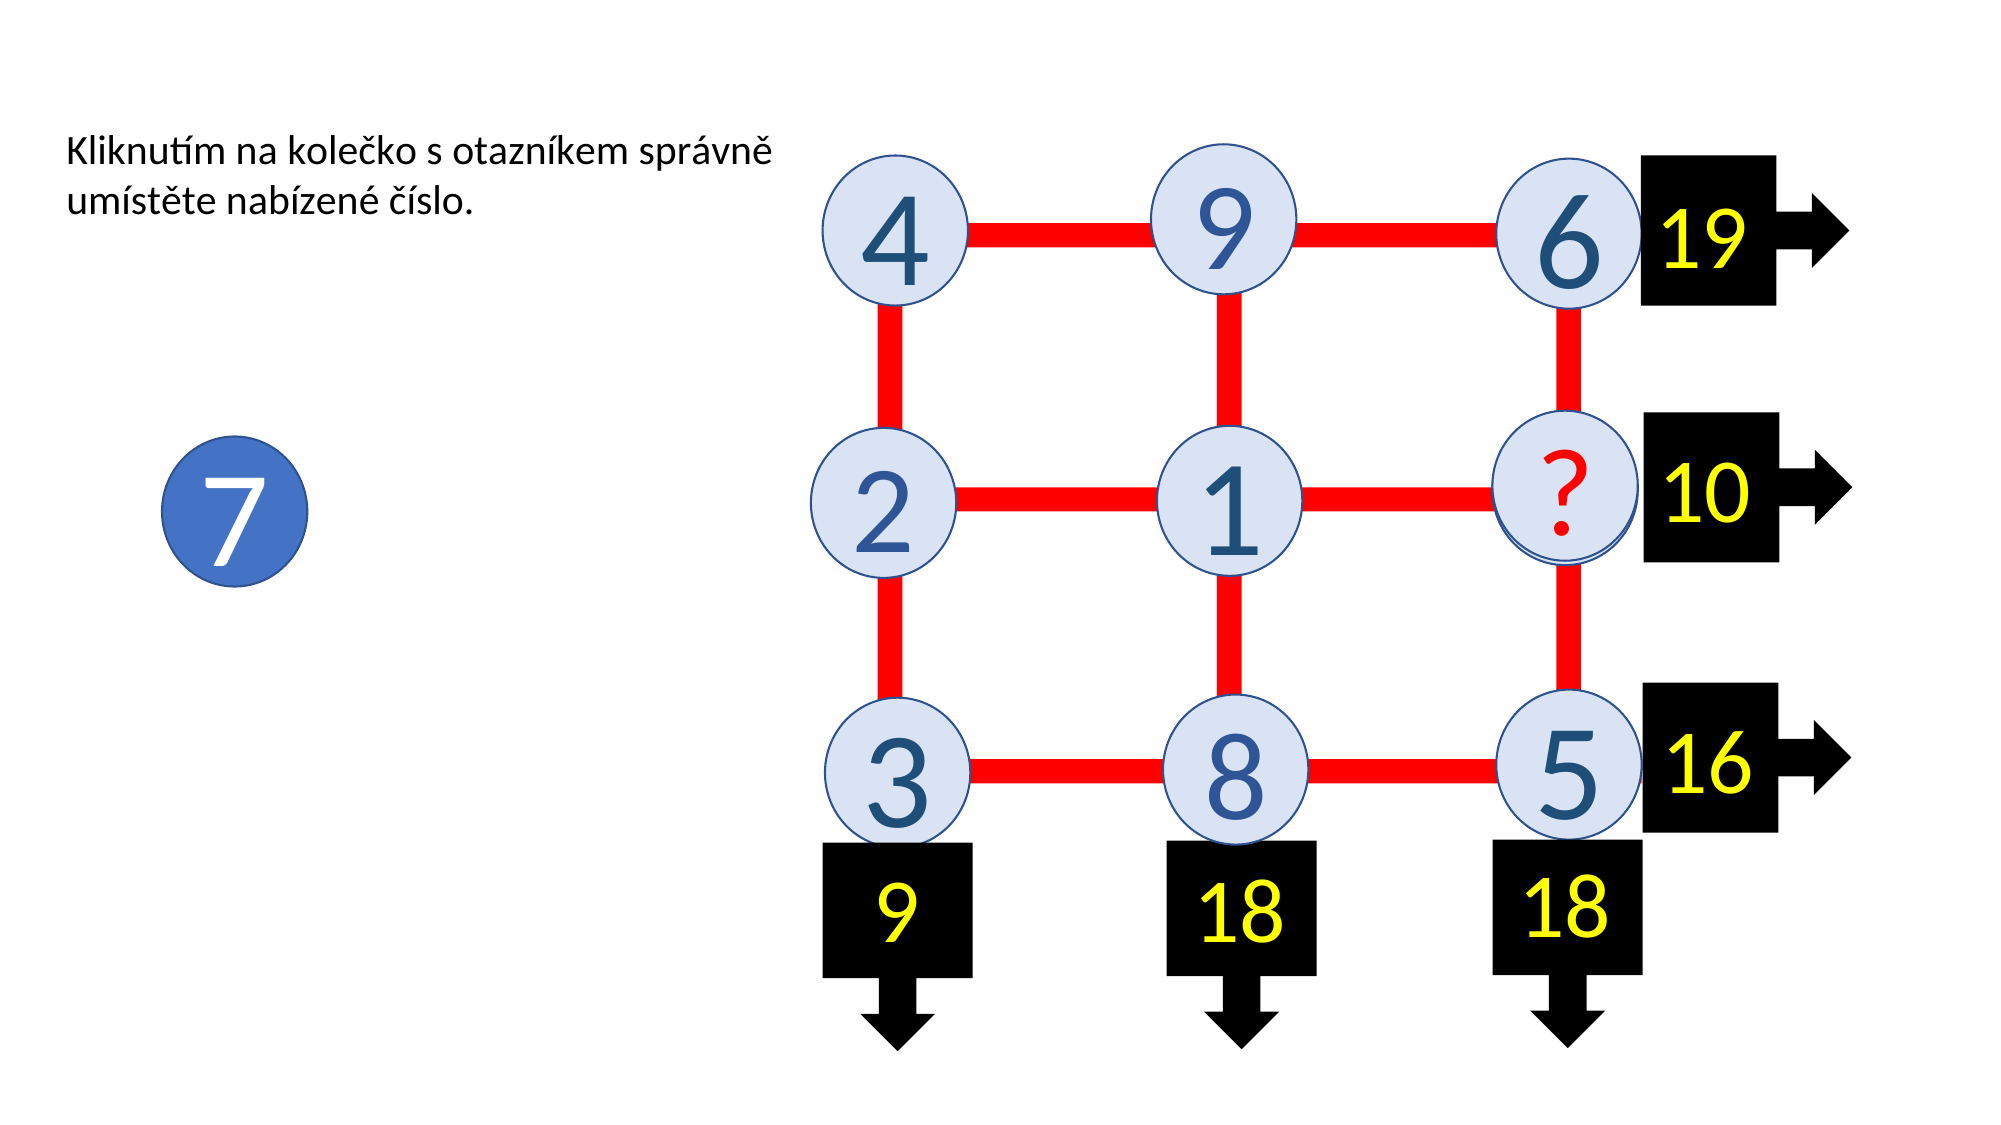

Kliknutím na kolečko s otazníkem správně
umístěte nabízené číslo.
9
4
6
19
?
7
10
1
2
7
5
8
16
3
18
9
18